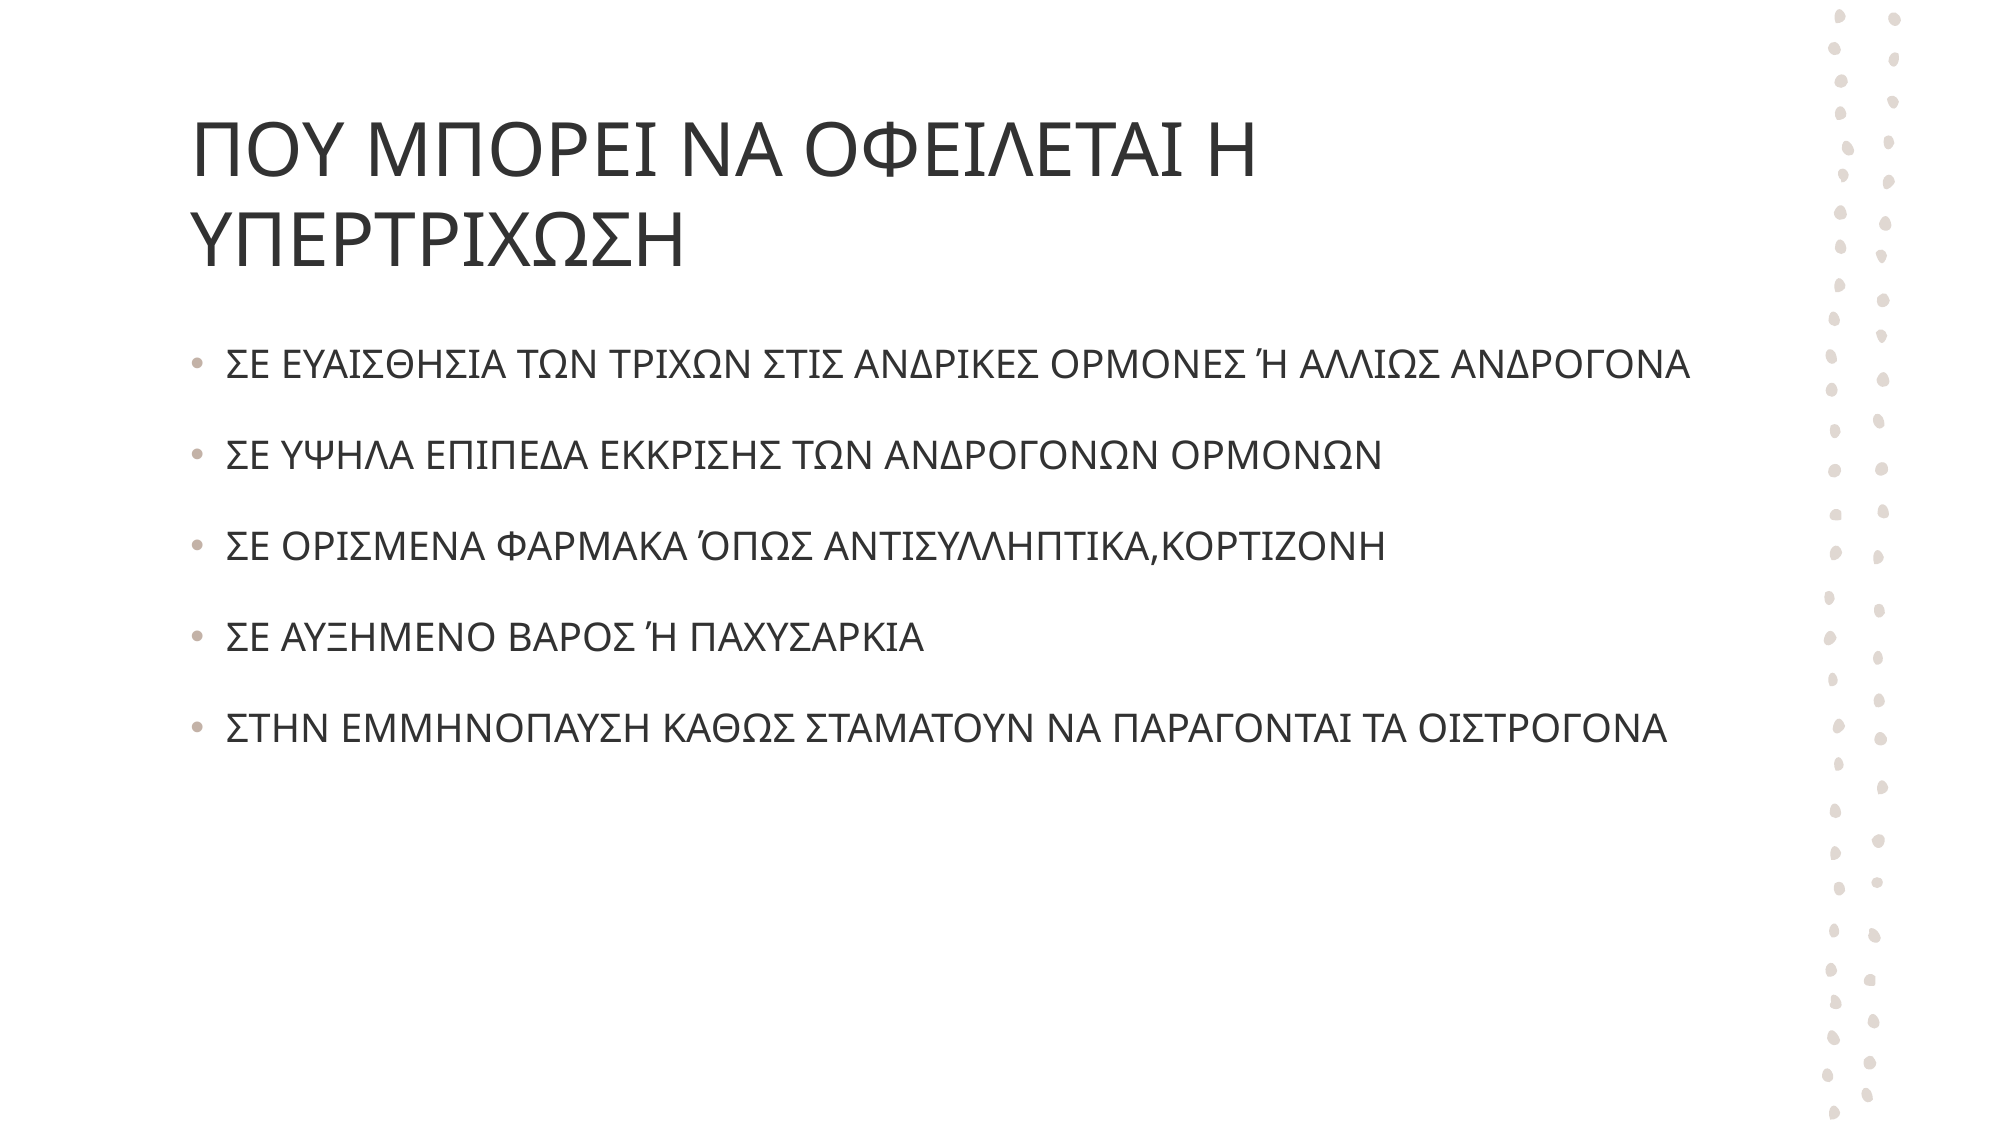

# ΠΟΥ ΜΠΟΡΕΙ ΝΑ ΟΦΕΙΛΕΤΑΙ Η ΥΠΕΡΤΡΙΧΩΣΗ
ΣΕ ΕΥΑΙΣΘΗΣΙΑ ΤΩΝ ΤΡΙΧΩΝ ΣΤΙΣ ΑΝΔΡΙΚΕΣ ΟΡΜΟΝΕΣ Ή ΑΛΛΙΩΣ ΑΝΔΡΟΓΟΝΑ
ΣΕ ΥΨΗΛΑ ΕΠΙΠΕΔΑ ΕΚΚΡΙΣΗΣ ΤΩΝ ΑΝΔΡΟΓΟΝΩΝ ΟΡΜΟΝΩΝ
ΣΕ ΟΡΙΣΜΕΝΑ ΦΑΡΜΑΚΑ ΌΠΩΣ ΑΝΤΙΣΥΛΛΗΠΤΙΚΑ,ΚΟΡΤΙΖΟΝΗ
ΣΕ ΑΥΞΗΜΕΝΟ ΒΑΡΟΣ Ή ΠΑΧΥΣΑΡΚΙΑ
ΣΤΗΝ ΕΜΜΗΝΟΠΑΥΣΗ ΚΑΘΩΣ ΣΤΑΜΑΤΟΥΝ ΝΑ ΠΑΡΑΓΟΝΤΑΙ ΤΑ ΟΙΣΤΡΟΓΟΝΑ